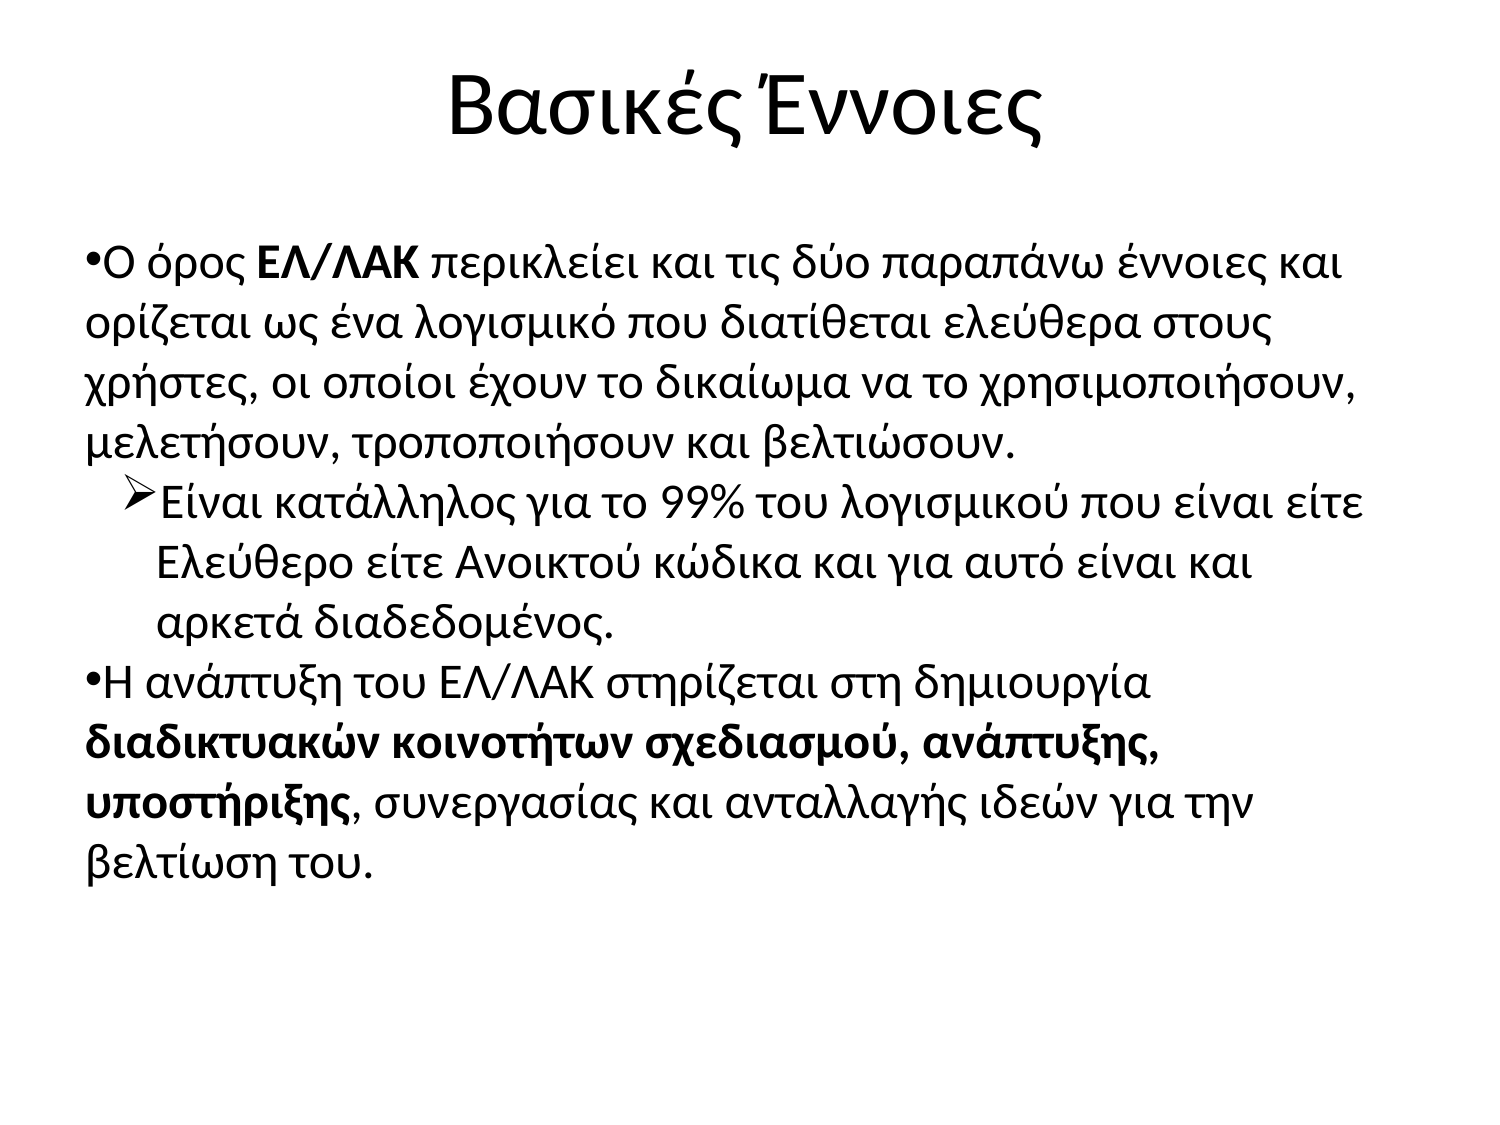

17/5/2013
Θεματα ΚτΠ/Γ
Βασικές Έννοιες
Ο όρος ΕΛ/ΛΑΚ περικλείει και τις δύο παραπάνω έννοιες και ορίζεται ως ένα λογισμικό που διατίθεται ελεύθερα στους χρήστες, οι οποίοι έχουν το δικαίωμα να το χρησιμοποιήσουν, μελετήσουν, τροποποιήσουν και βελτιώσουν.
Είναι κατάλληλος για το 99% του λογισμικού που είναι είτε Ελεύθερο είτε Ανοικτού κώδικα και για αυτό είναι και αρκετά διαδεδομένος.
Η ανάπτυξη του ΕΛ/ΛΑΚ στηρίζεται στη δημιουργία διαδικτυακών κοινοτήτων σχεδιασμού, ανάπτυξης, υποστήριξης, συνεργασίας και ανταλλαγής ιδεών για την βελτίωση του.